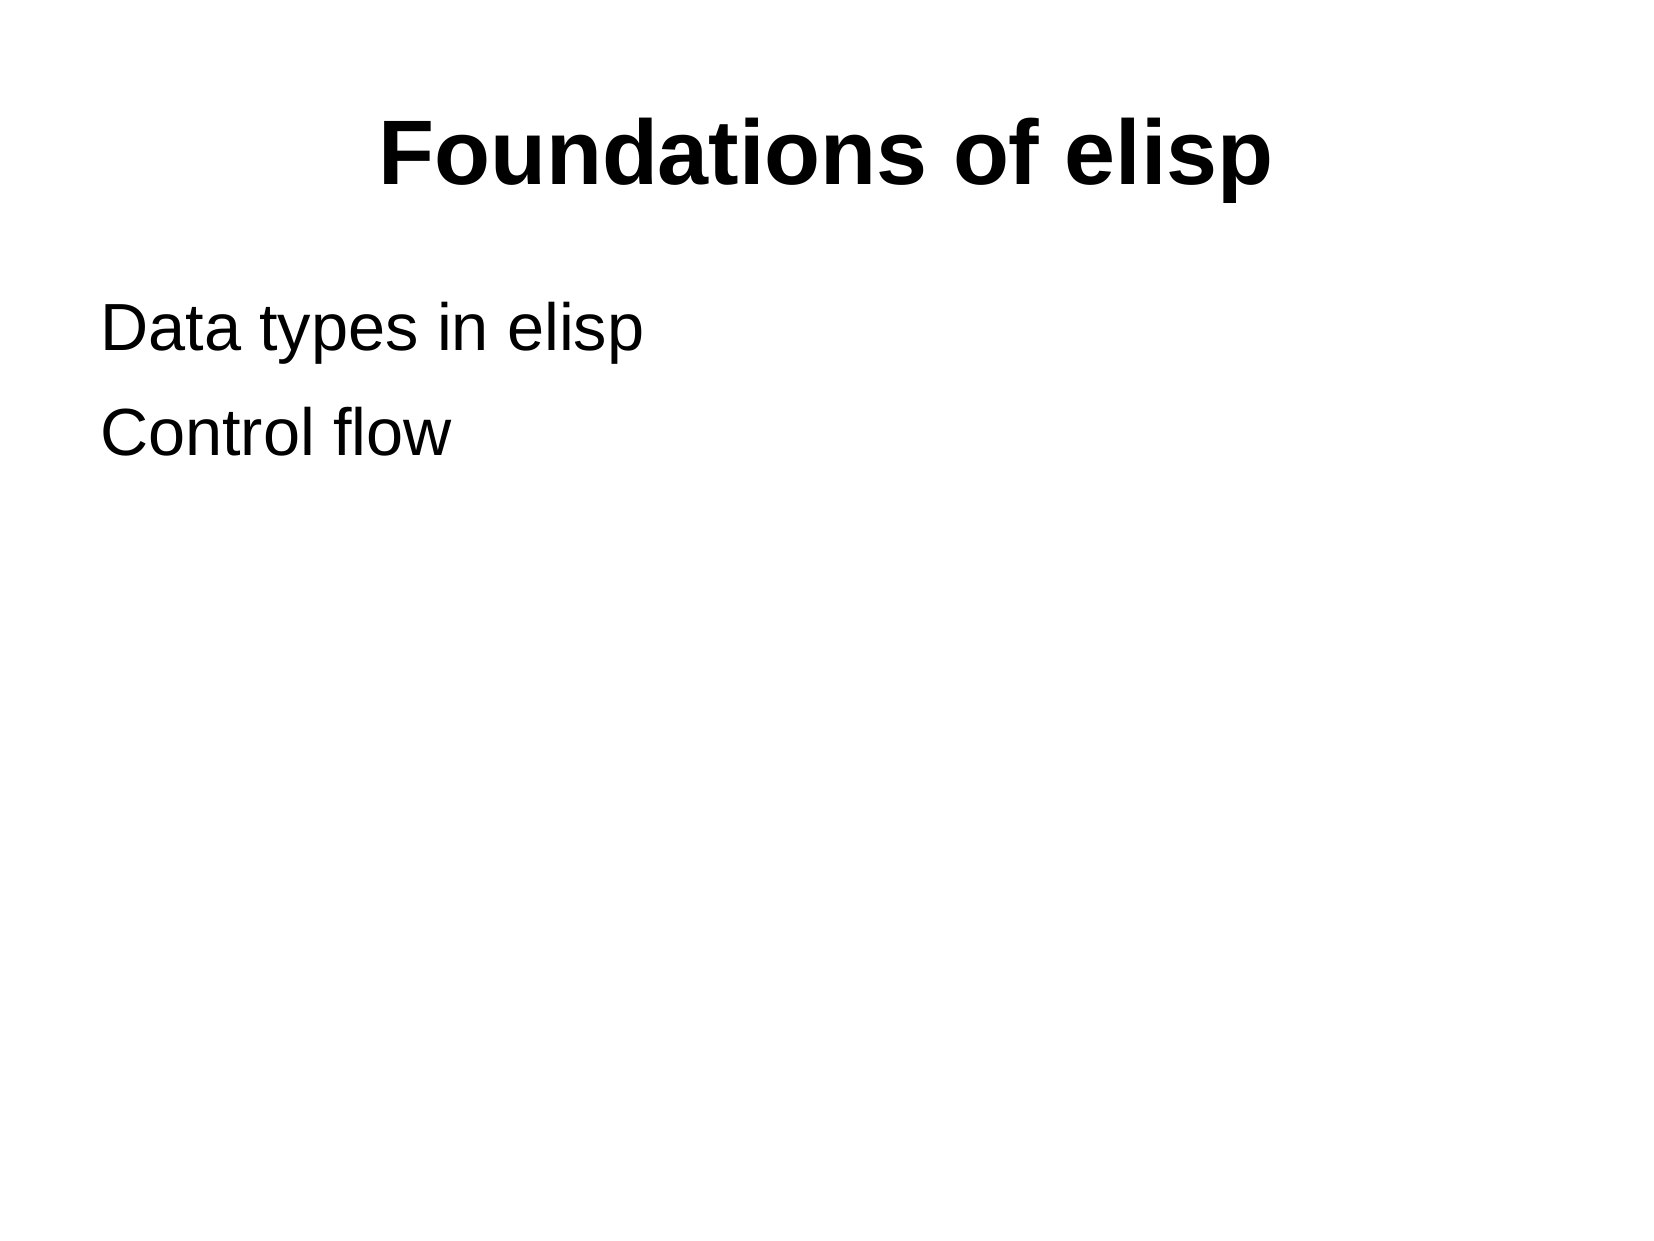

# Foundations of elisp
Data types in elisp
Control flow